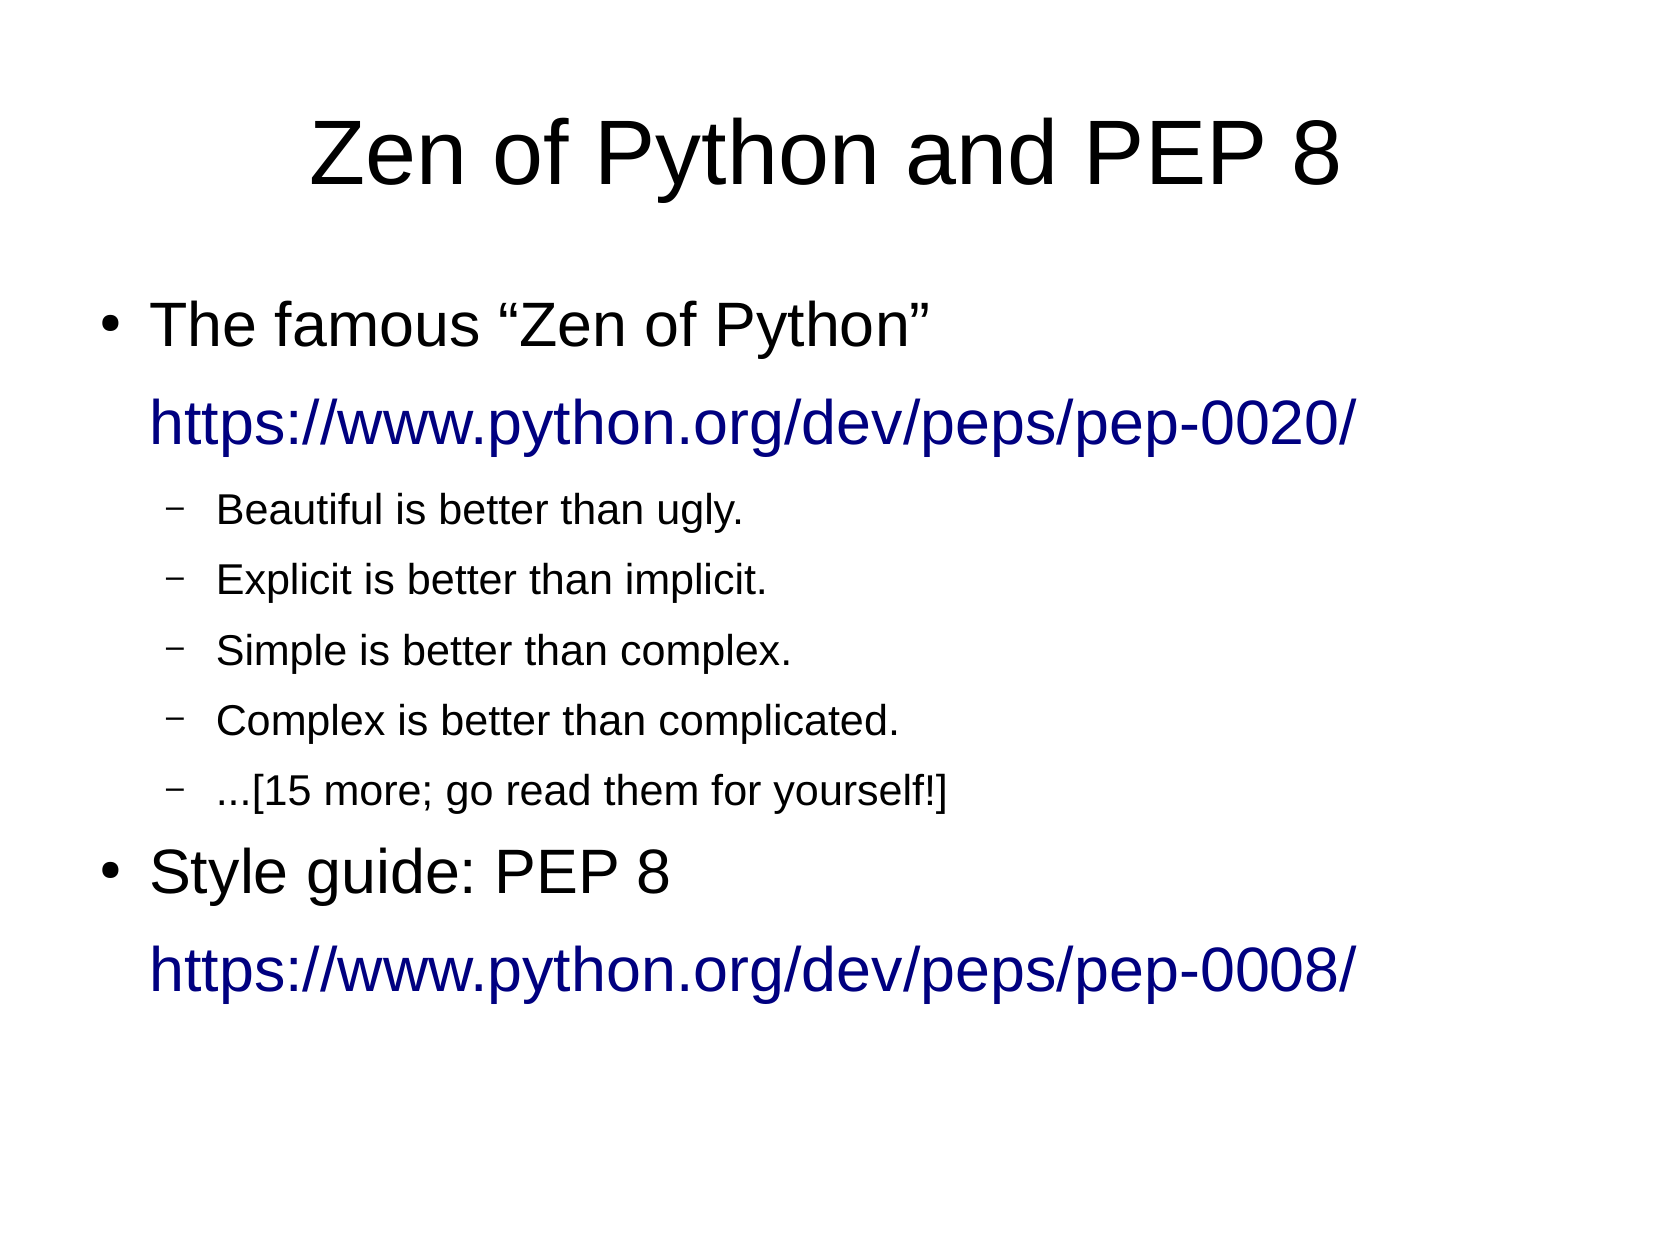

# Zen of Python and PEP 8
The famous “Zen of Python”
https://www.python.org/dev/peps/pep-0020/
Beautiful is better than ugly.
Explicit is better than implicit.
Simple is better than complex.
Complex is better than complicated.
...[15 more; go read them for yourself!]
Style guide: PEP 8
https://www.python.org/dev/peps/pep-0008/